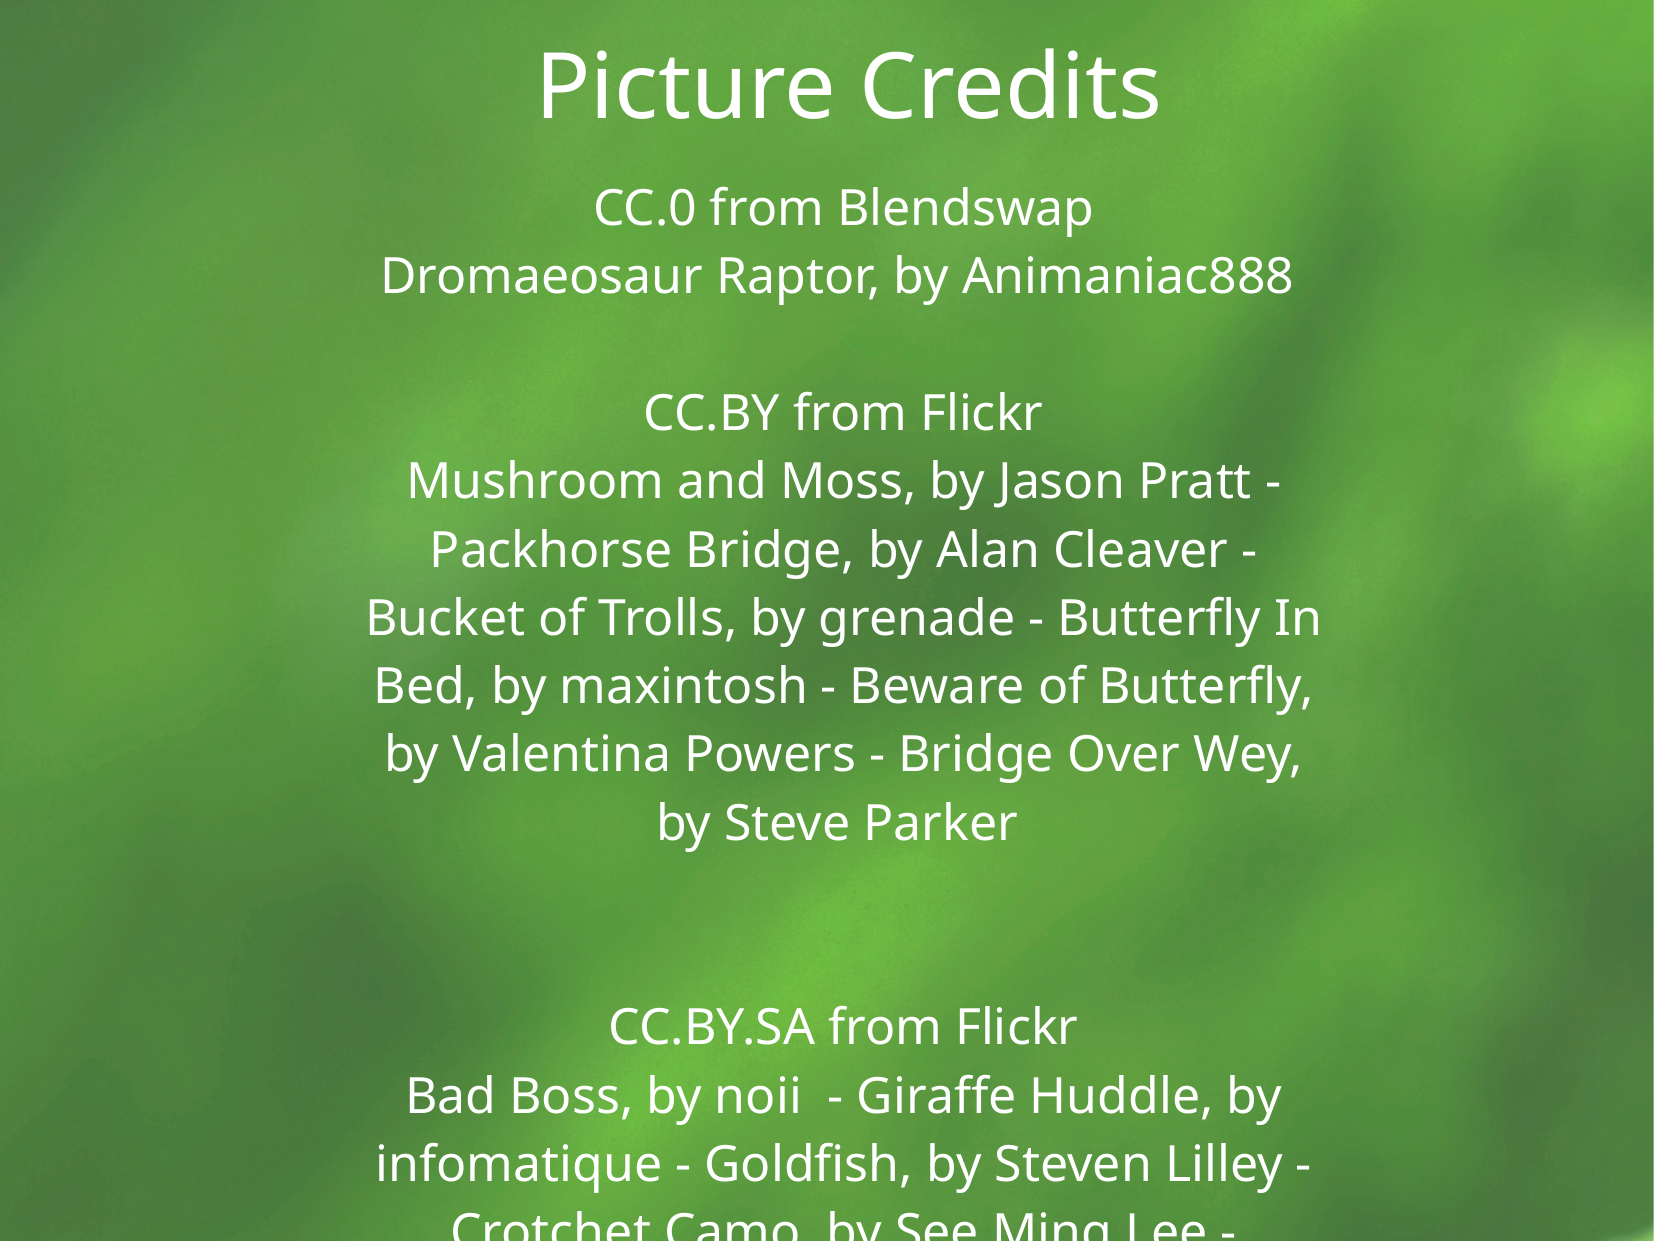

# Picture Credits
CC.0 from Blendswap
Dromaeosaur Raptor, by Animaniac888
CC.BY from Flickr
Mushroom and Moss, by Jason Pratt - Packhorse Bridge, by Alan Cleaver - Bucket of Trolls, by grenade - Butterfly In Bed, by maxintosh - Beware of Butterfly, by Valentina Powers - Bridge Over Wey, by Steve Parker
CC.BY.SA from Flickr
Bad Boss, by noii - Giraffe Huddle, by infomatique - Goldfish, by Steven Lilley - Crotchet Camo, by See Ming Lee - Monkey With Guitar, by schatz
CC.BY.SA
Bergen Troll, by Deb Nicholson